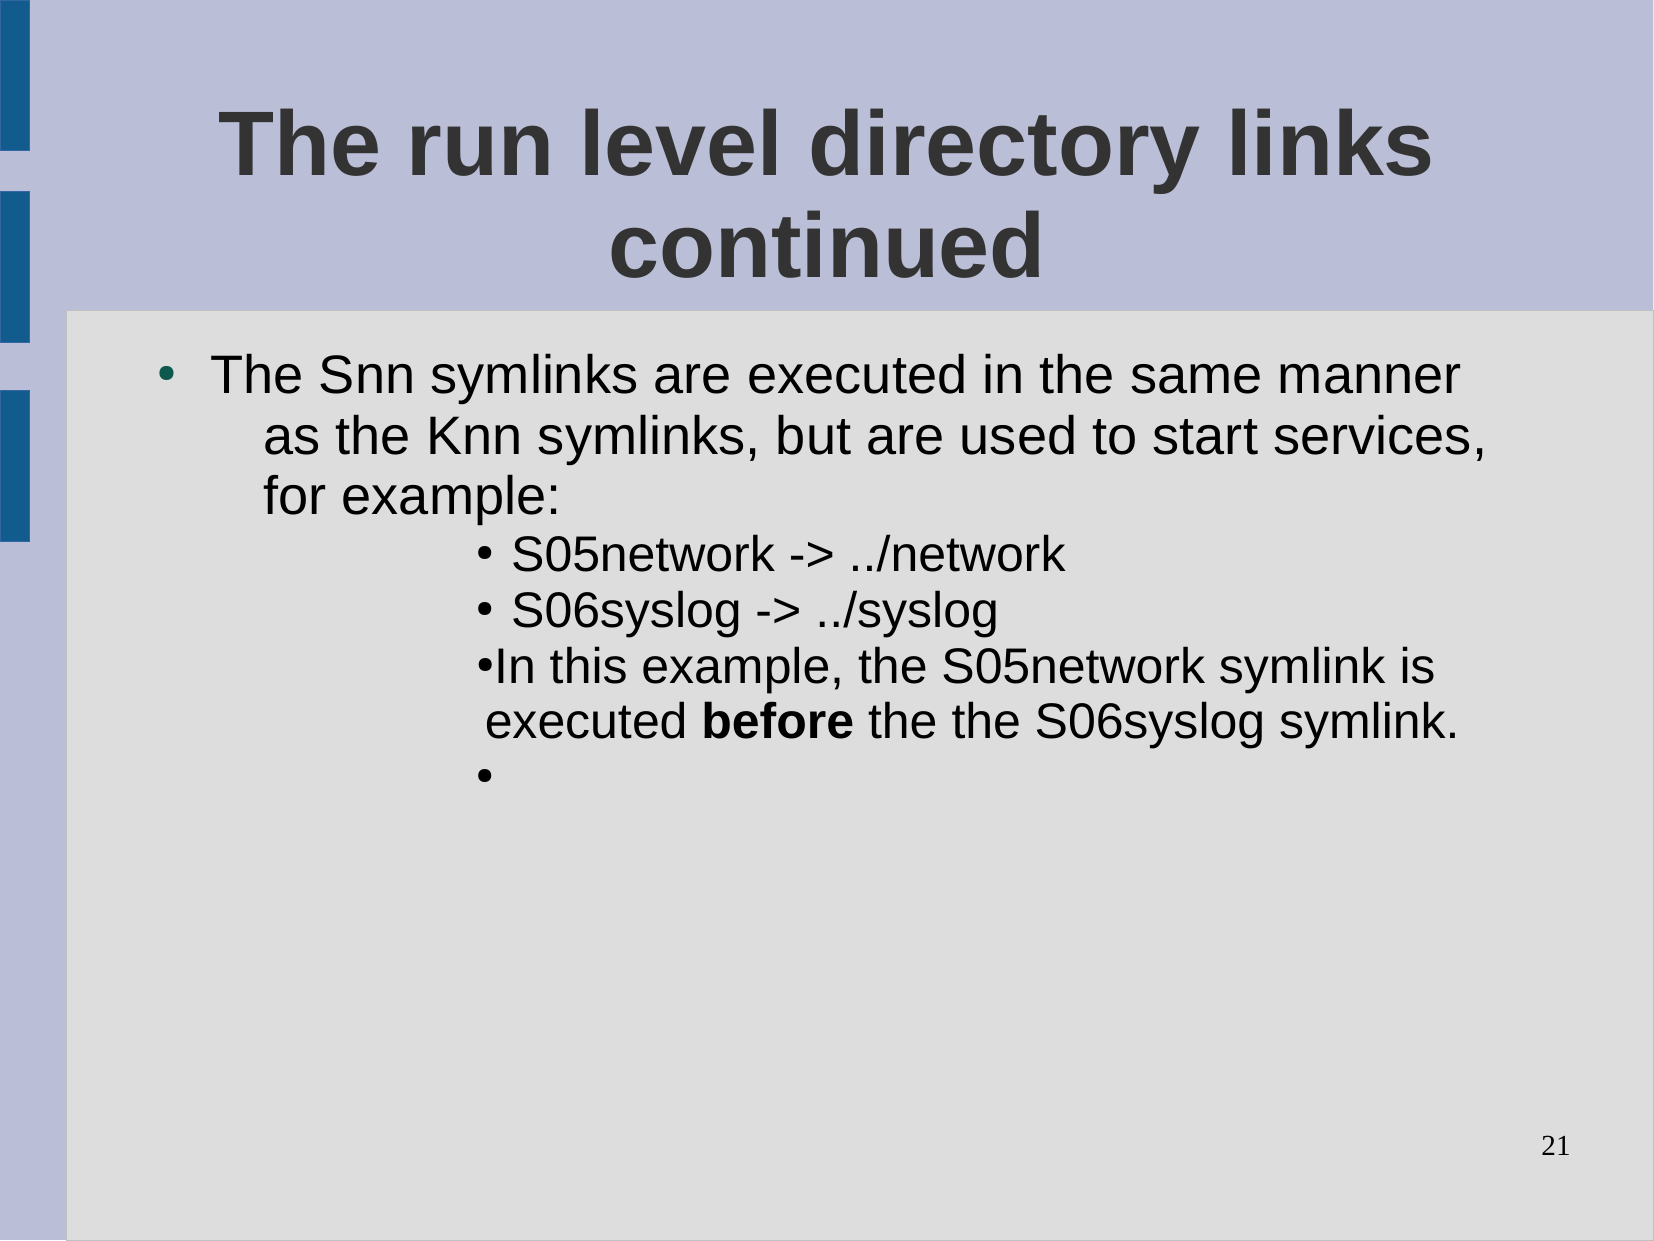

# The run level directory links continued
The Snn symlinks are executed in the same manner as the Knn symlinks, but are used to start services, for example:
S05network -> ../network
S06syslog -> ../syslog
In this example, the S05network symlink is executed before the the S06syslog symlink.
21